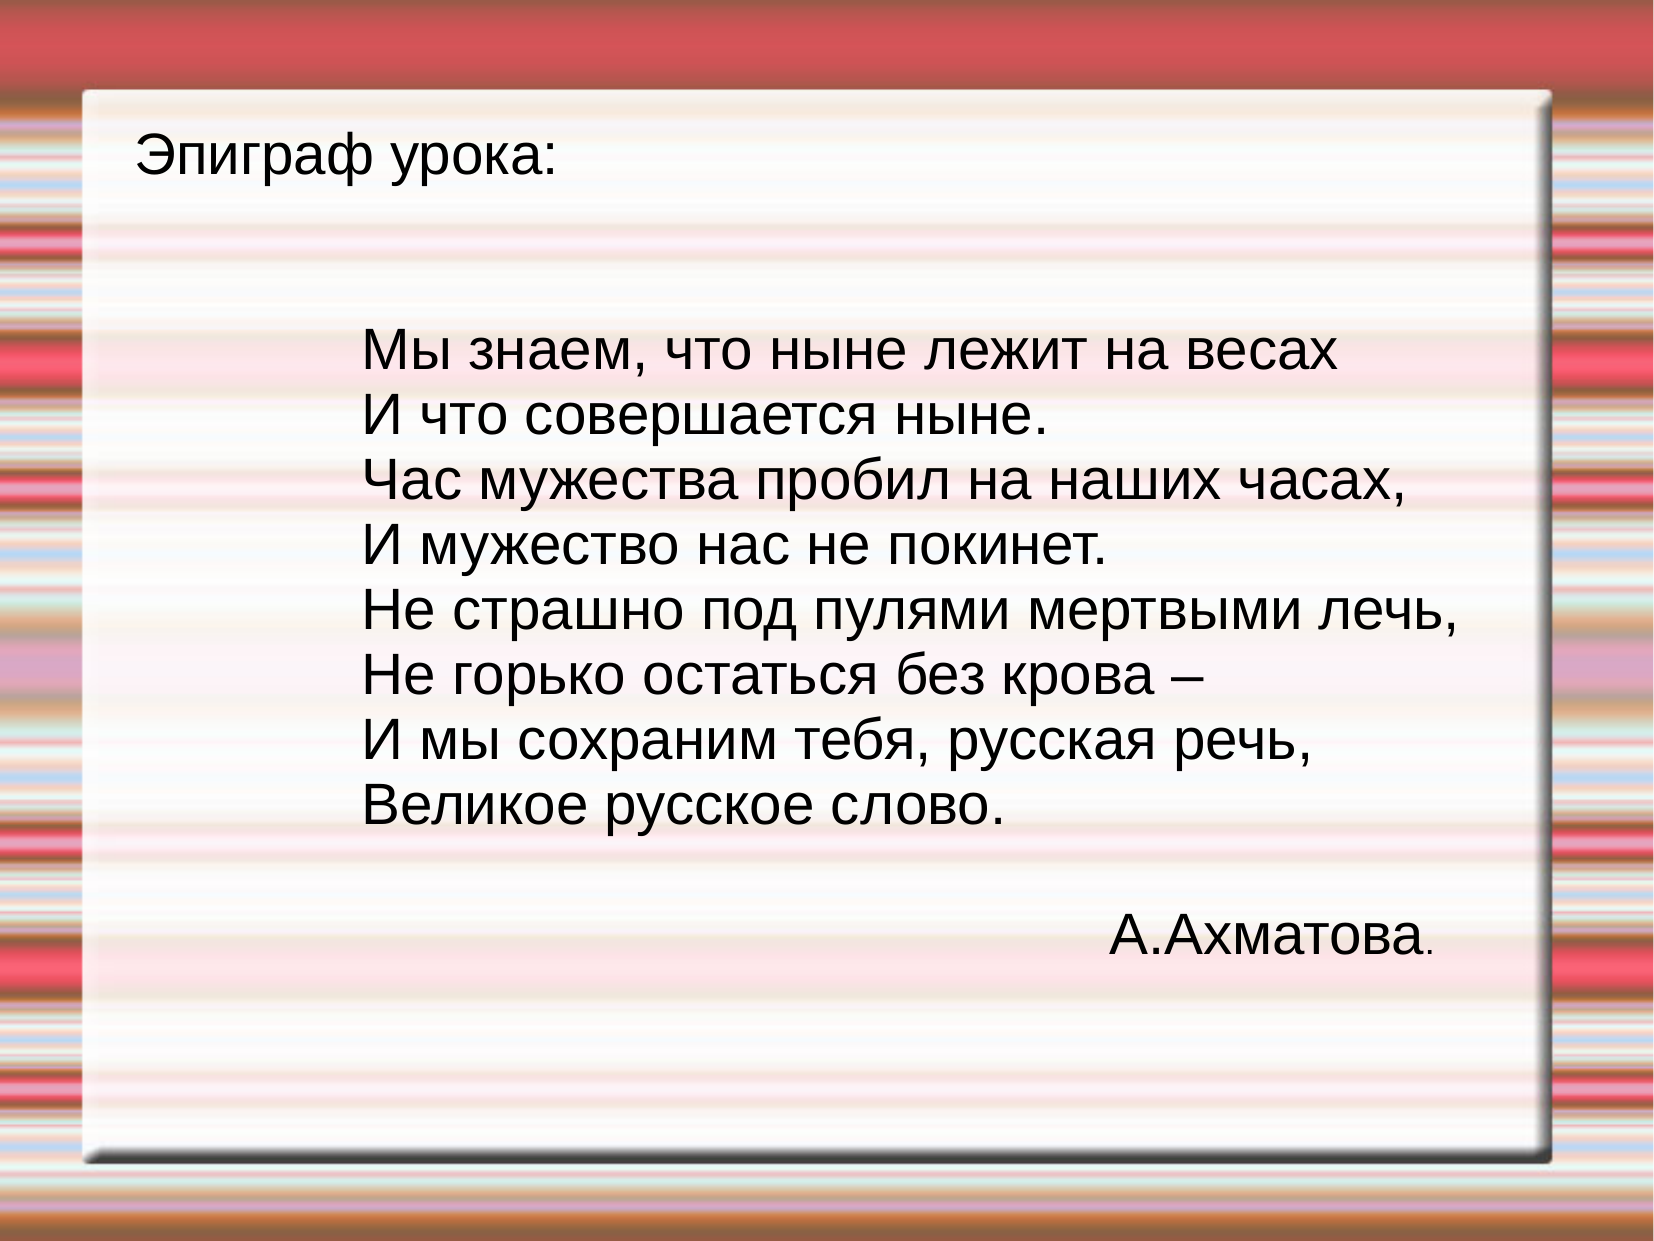

Эпиграф урока:
 Мы знаем, что ныне лежит на весах
 И что совершается ныне.
 Час мужества пробил на наших часах,
 И мужество нас не покинет.
 Не страшно под пулями мертвыми лечь,
 Не горько остаться без крова –
 И мы сохраним тебя, русская речь,
 Великое русское слово.
 А.Ахматова.
#